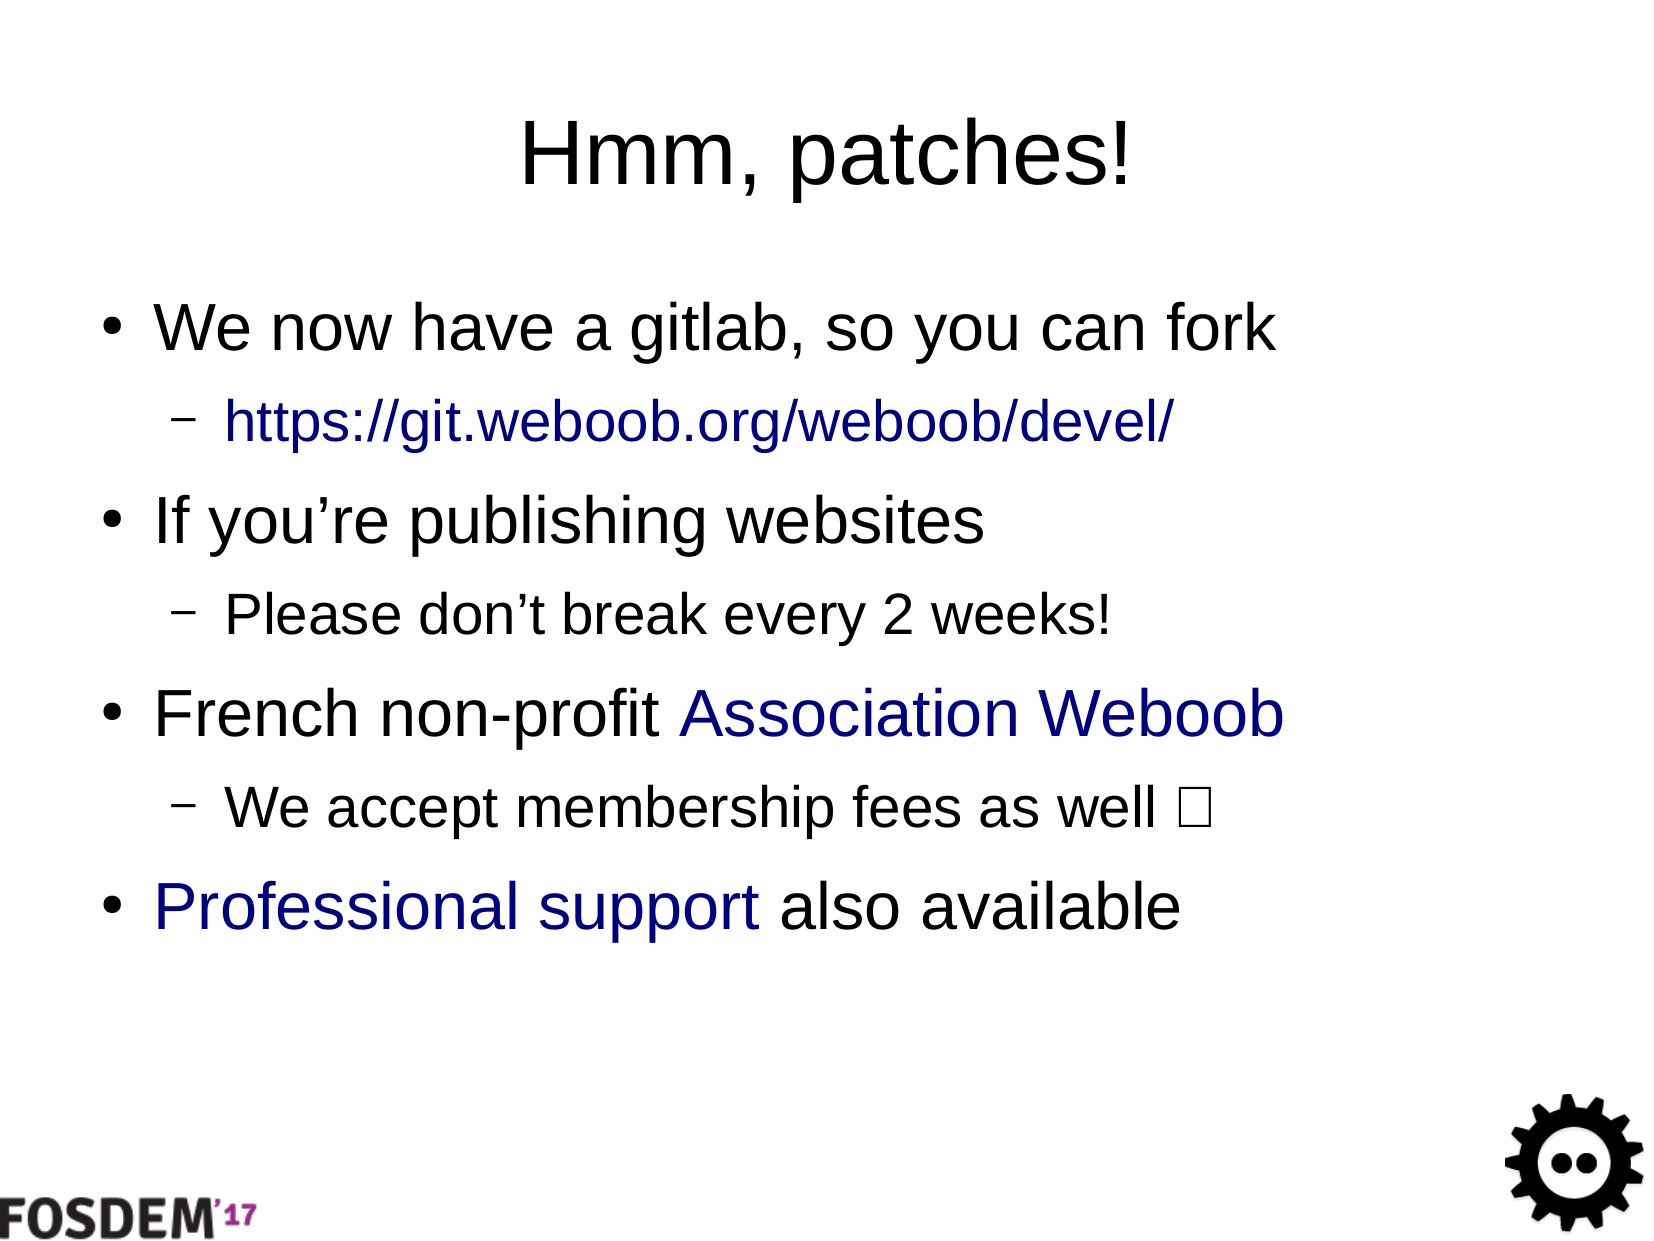

# Hmm, patches!
We now have a gitlab, so you can fork
https://git.weboob.org/weboob/devel/
If you’re publishing websites
Please don’t break every 2 weeks!
French non-profit Association Weboob
We accept membership fees as well 🤑
Professional support also available